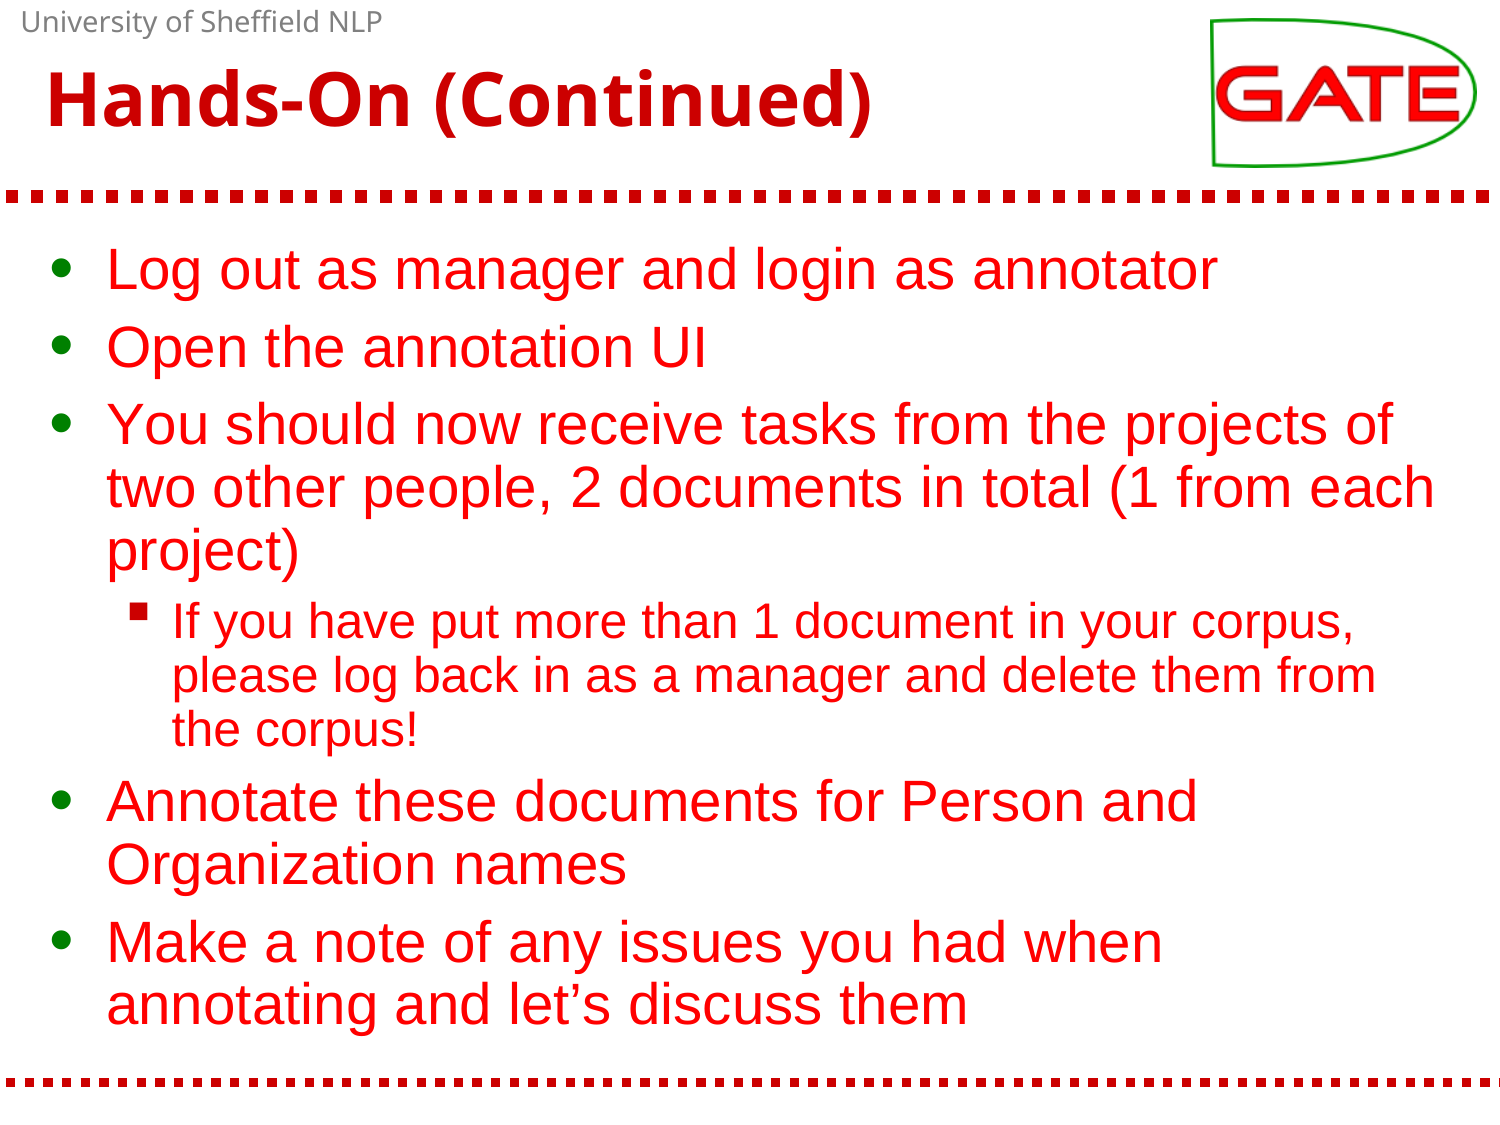

# Hands-On (Continued)
Log out as manager and login as annotator
Open the annotation UI
You should now receive tasks from the projects of two other people, 2 documents in total (1 from each project)
If you have put more than 1 document in your corpus, please log back in as a manager and delete them from the corpus!
Annotate these documents for Person and Organization names
Make a note of any issues you had when annotating and let’s discuss them